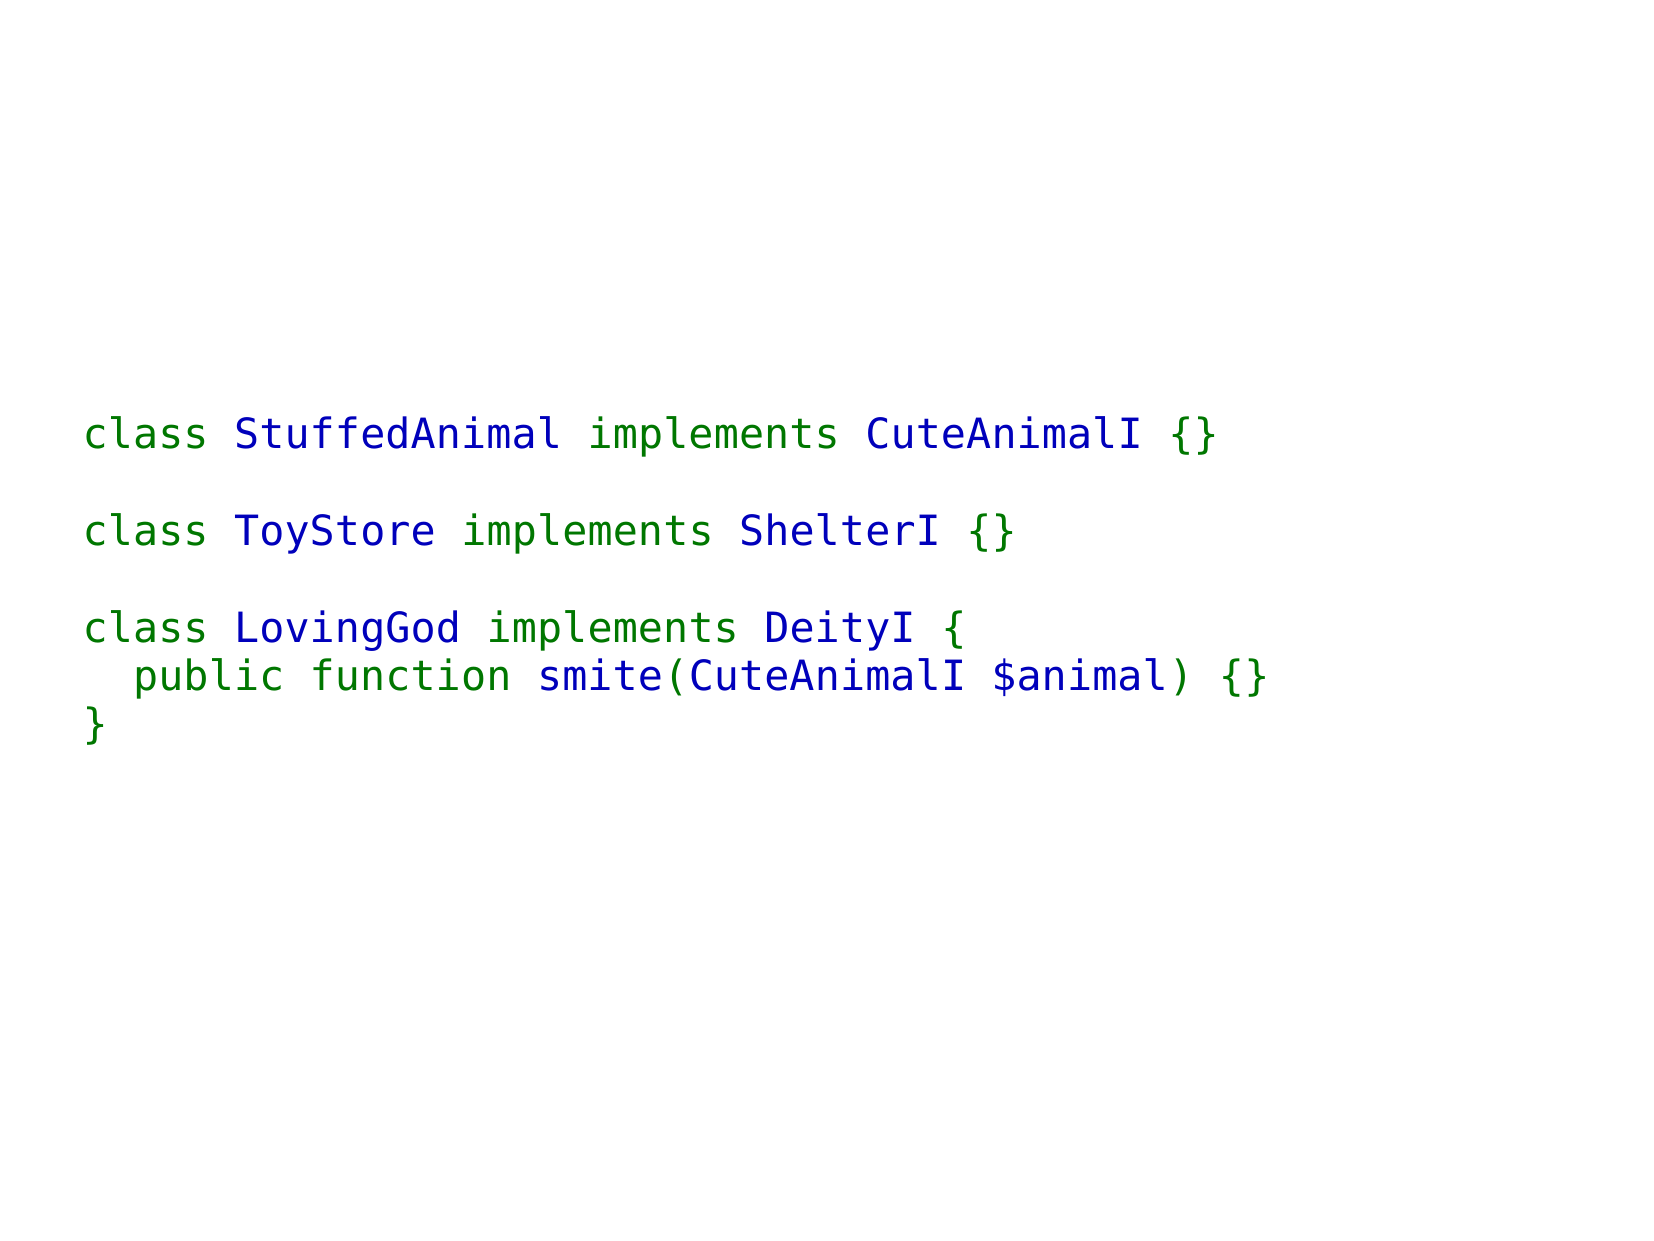

# class StuffedAnimal implements CuteAnimalI {}
class ToyStore implements ShelterI {}
class LovingGod implements DeityI {
  public function smite(CuteAnimalI $animal) {}
}